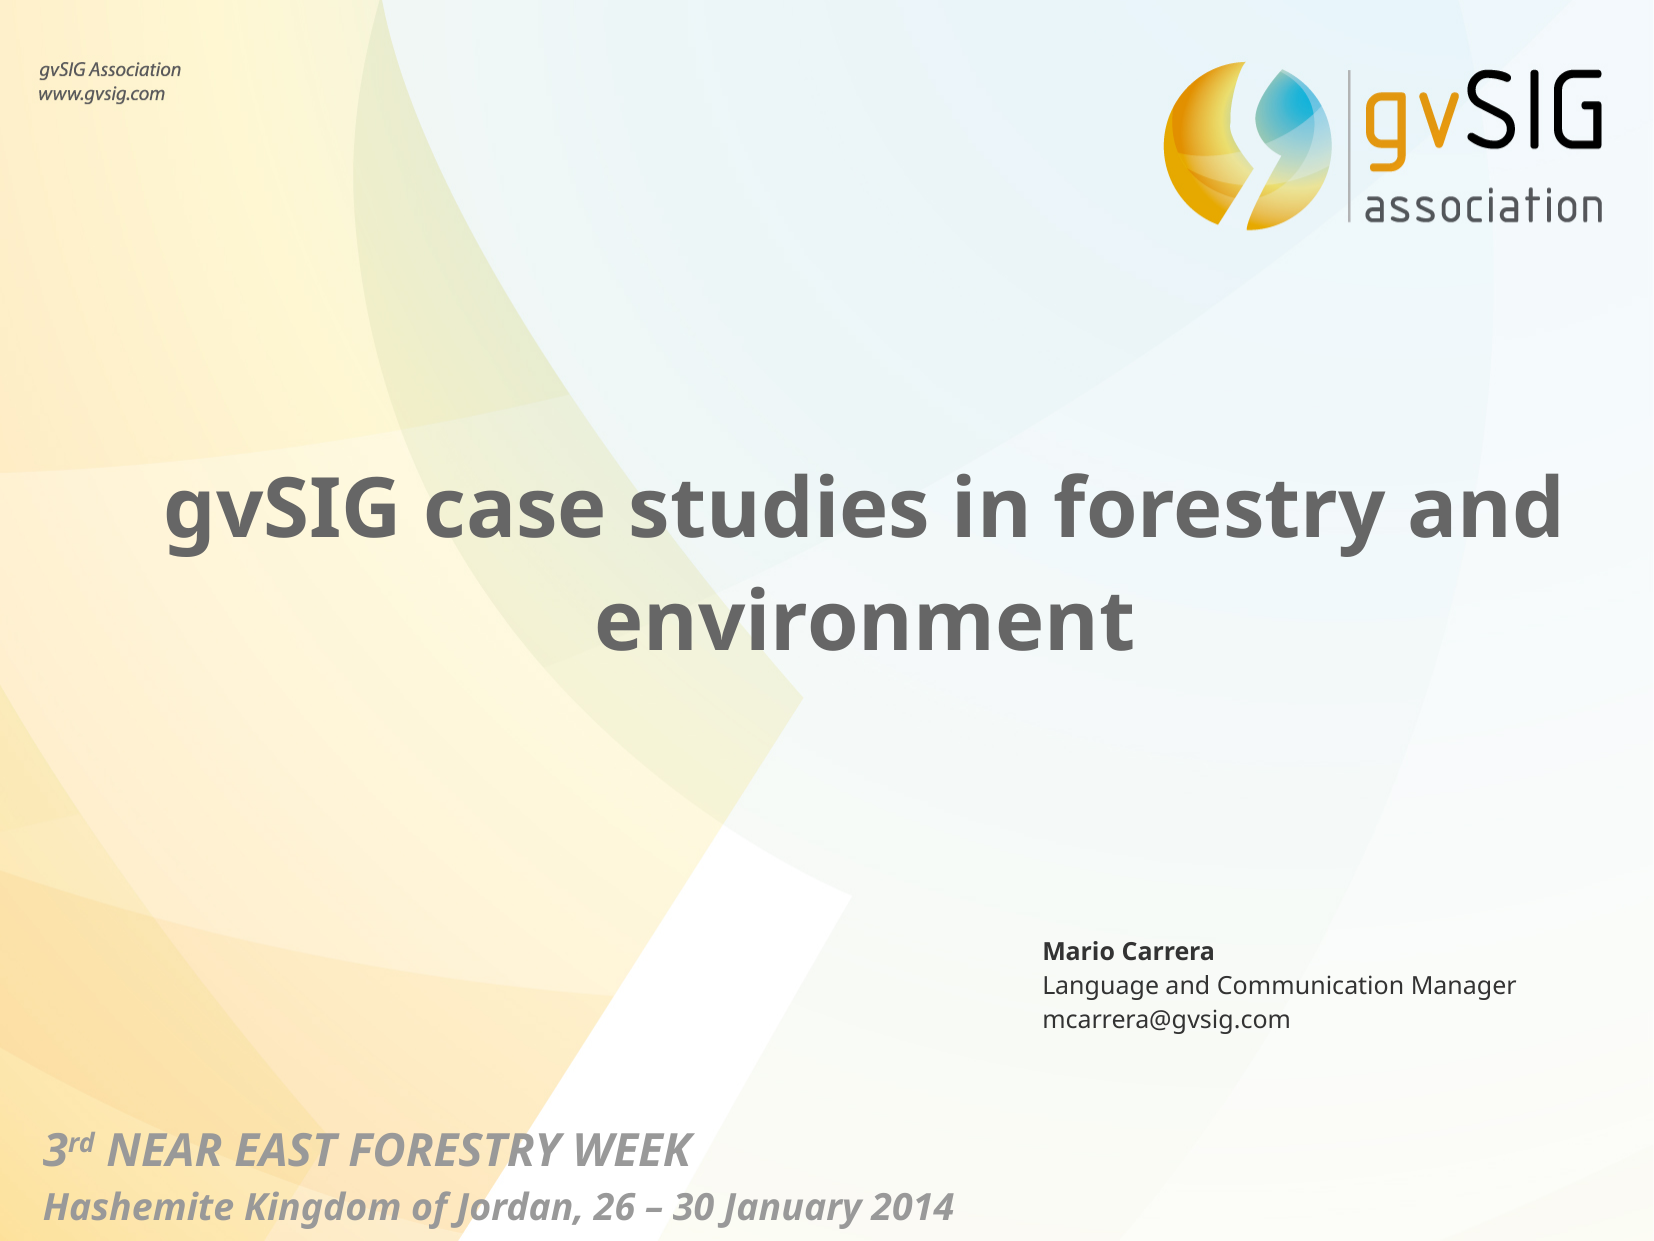

# gvSIG case studies in forestry and environment
Mario Carrera
Language and Communication Manager
mcarrera@gvsig.com
3rd NEAR EAST FORESTRY WEEK
Hashemite Kingdom of Jordan, 26 – 30 January 2014